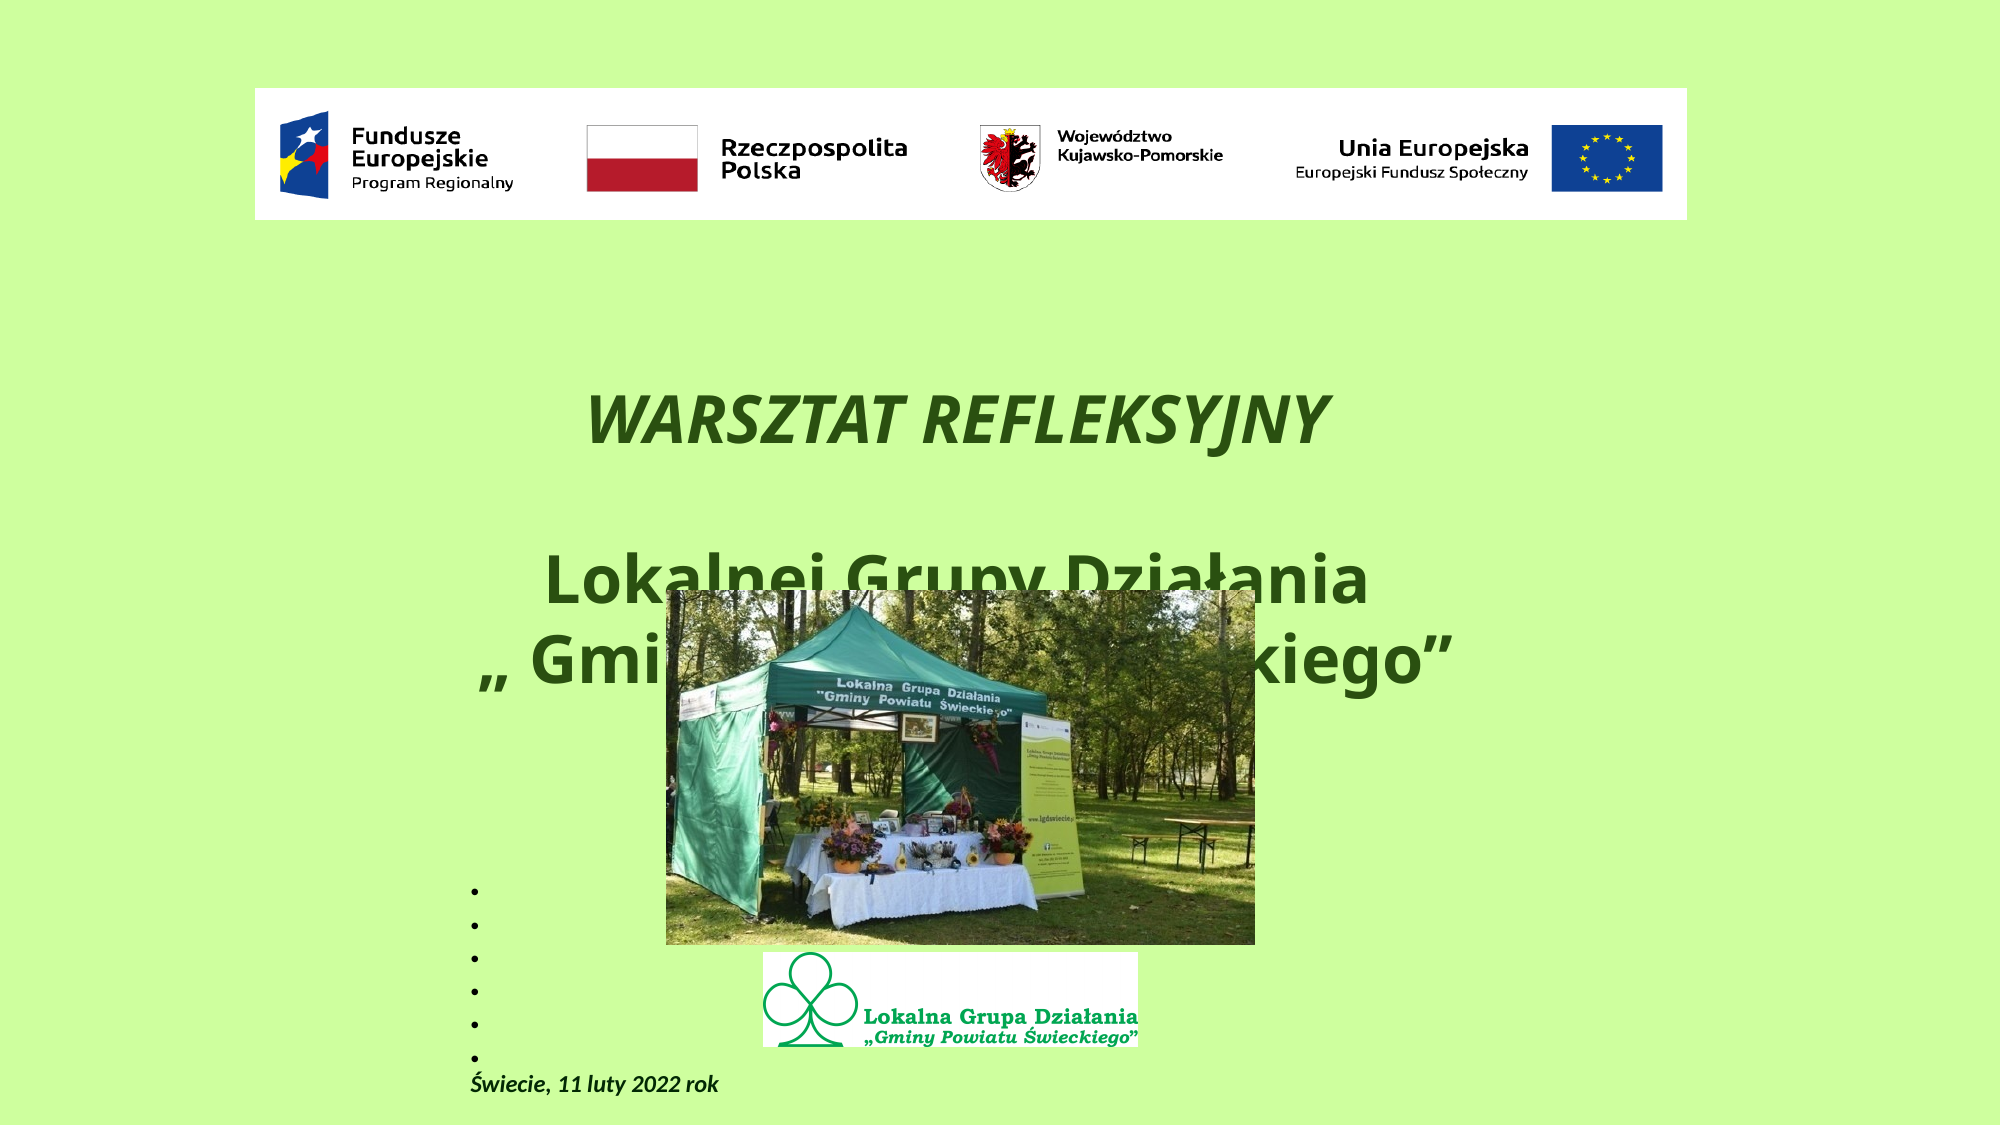

# WARSZTAT REFLEKSYJNY Lokalnej Grupy Działania „ Gminy Powiatu Świeckiego”
Świecie, 11 luty 2022 rok